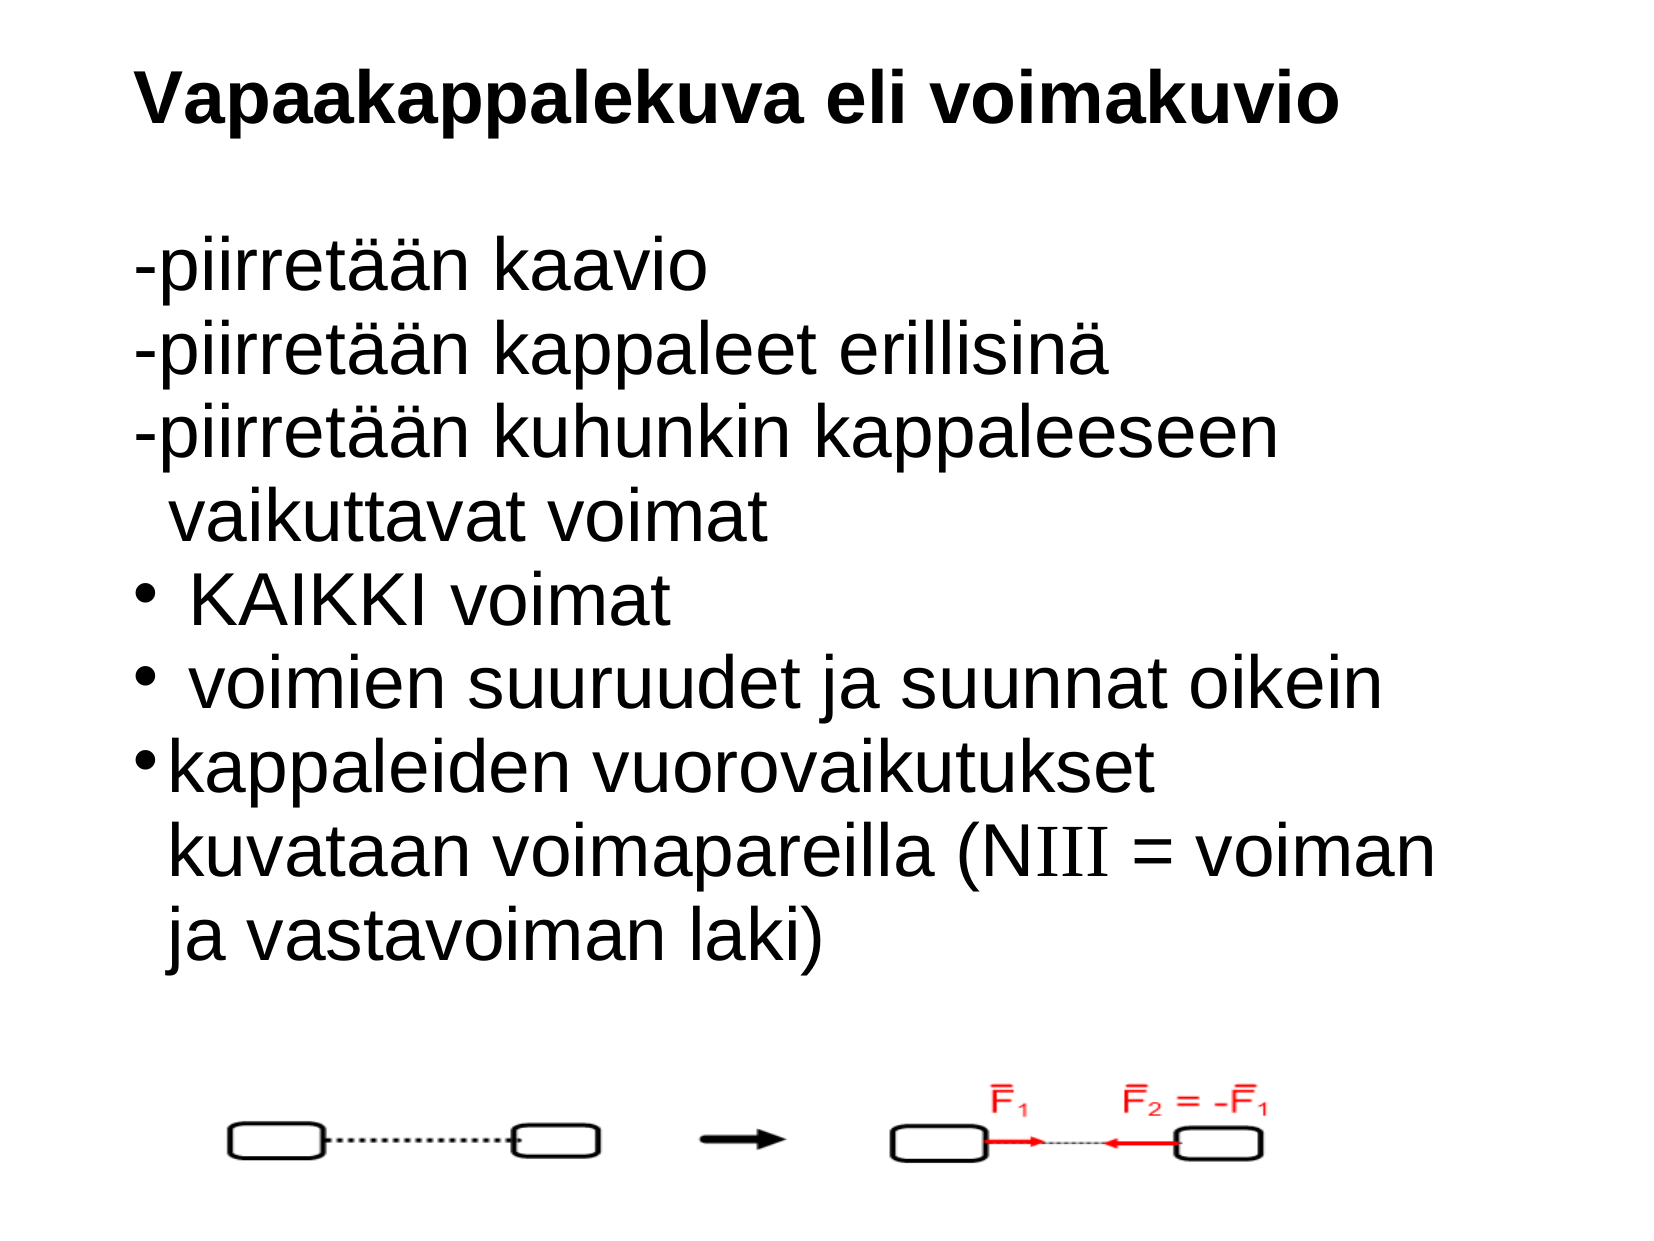

Vapaakappalekuva eli voimakuvio
-piirretään kaavio
-piirretään kappaleet erillisinä
-piirretään kuhunkin kappaleeseen vaikuttavat voimat
 KAIKKI voimat
 voimien suuruudet ja suunnat oikein
kappaleiden vuorovaikutukset kuvataan voimapareilla (NIII = voiman ja vastavoiman laki)